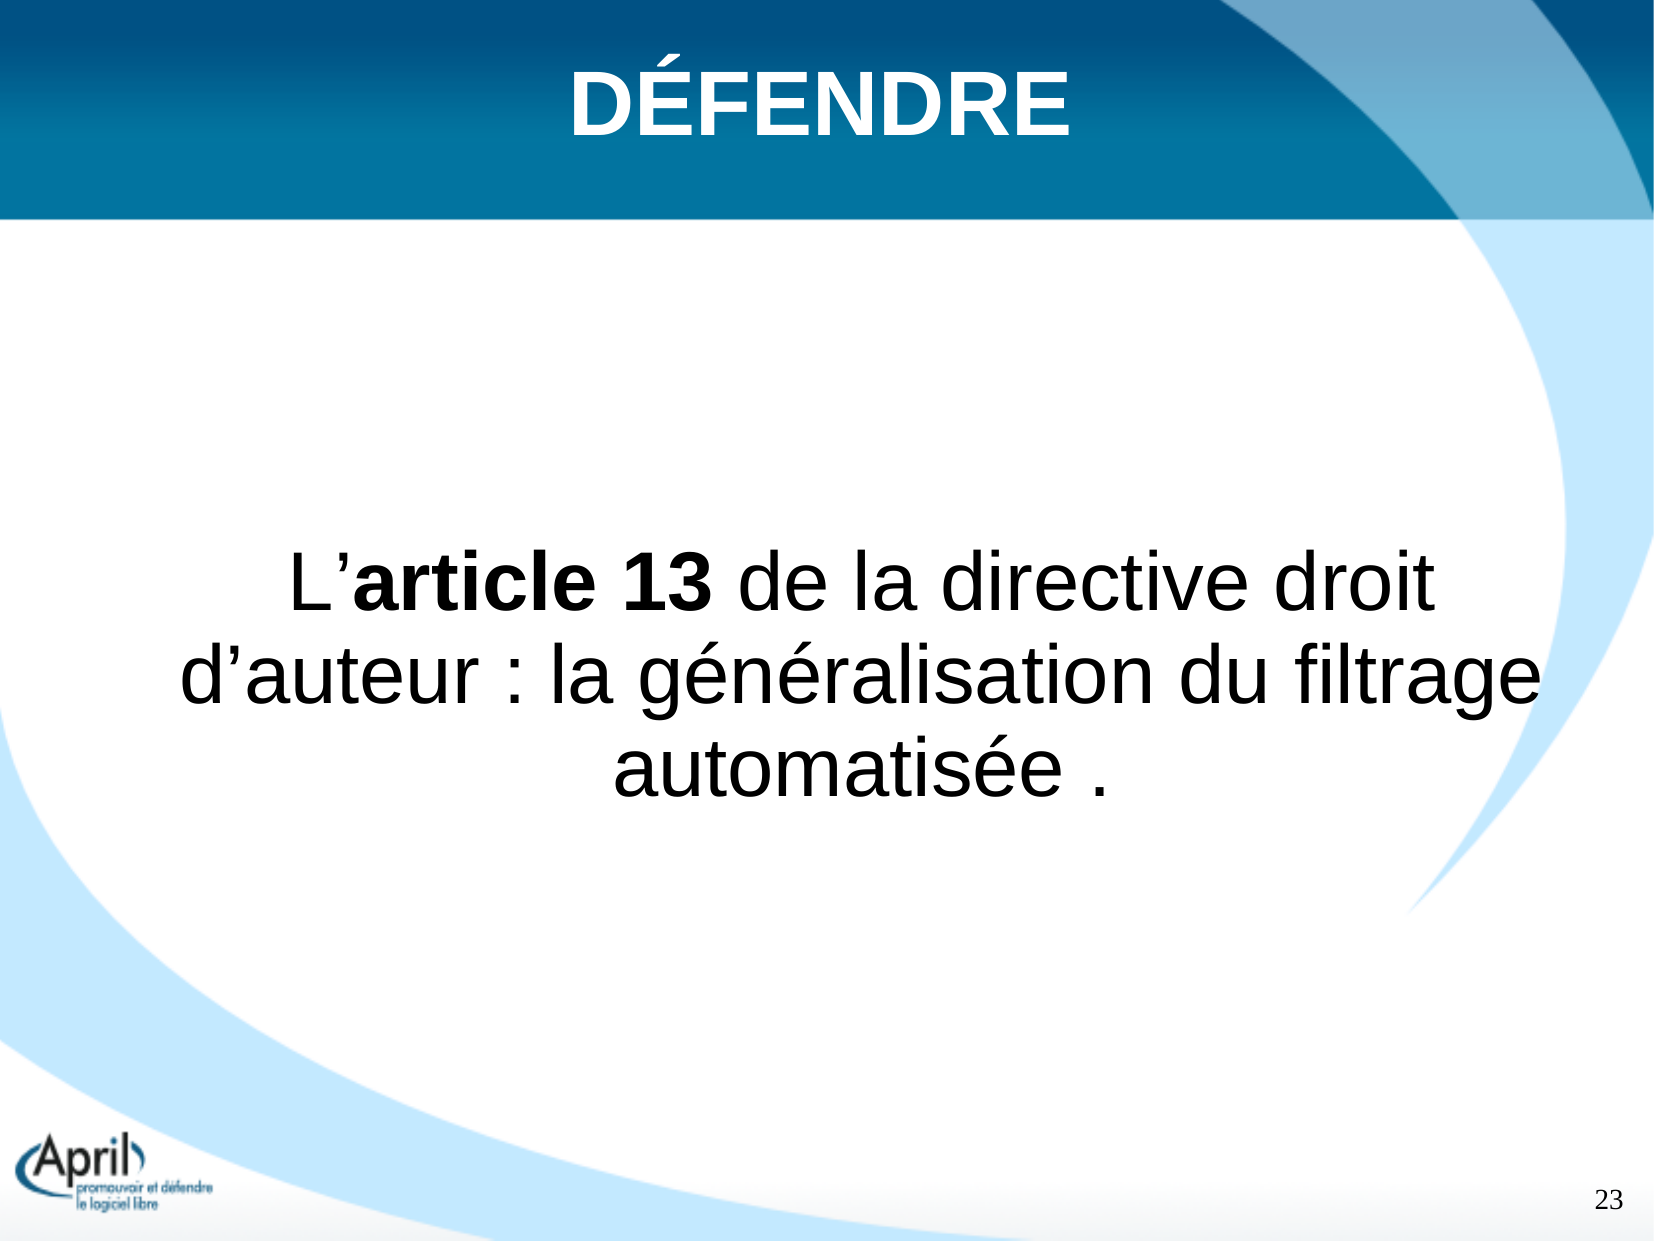

# DÉFENDRE
L’article 13 de la directive droit d’auteur : la généralisation du filtrage automatisée .
23